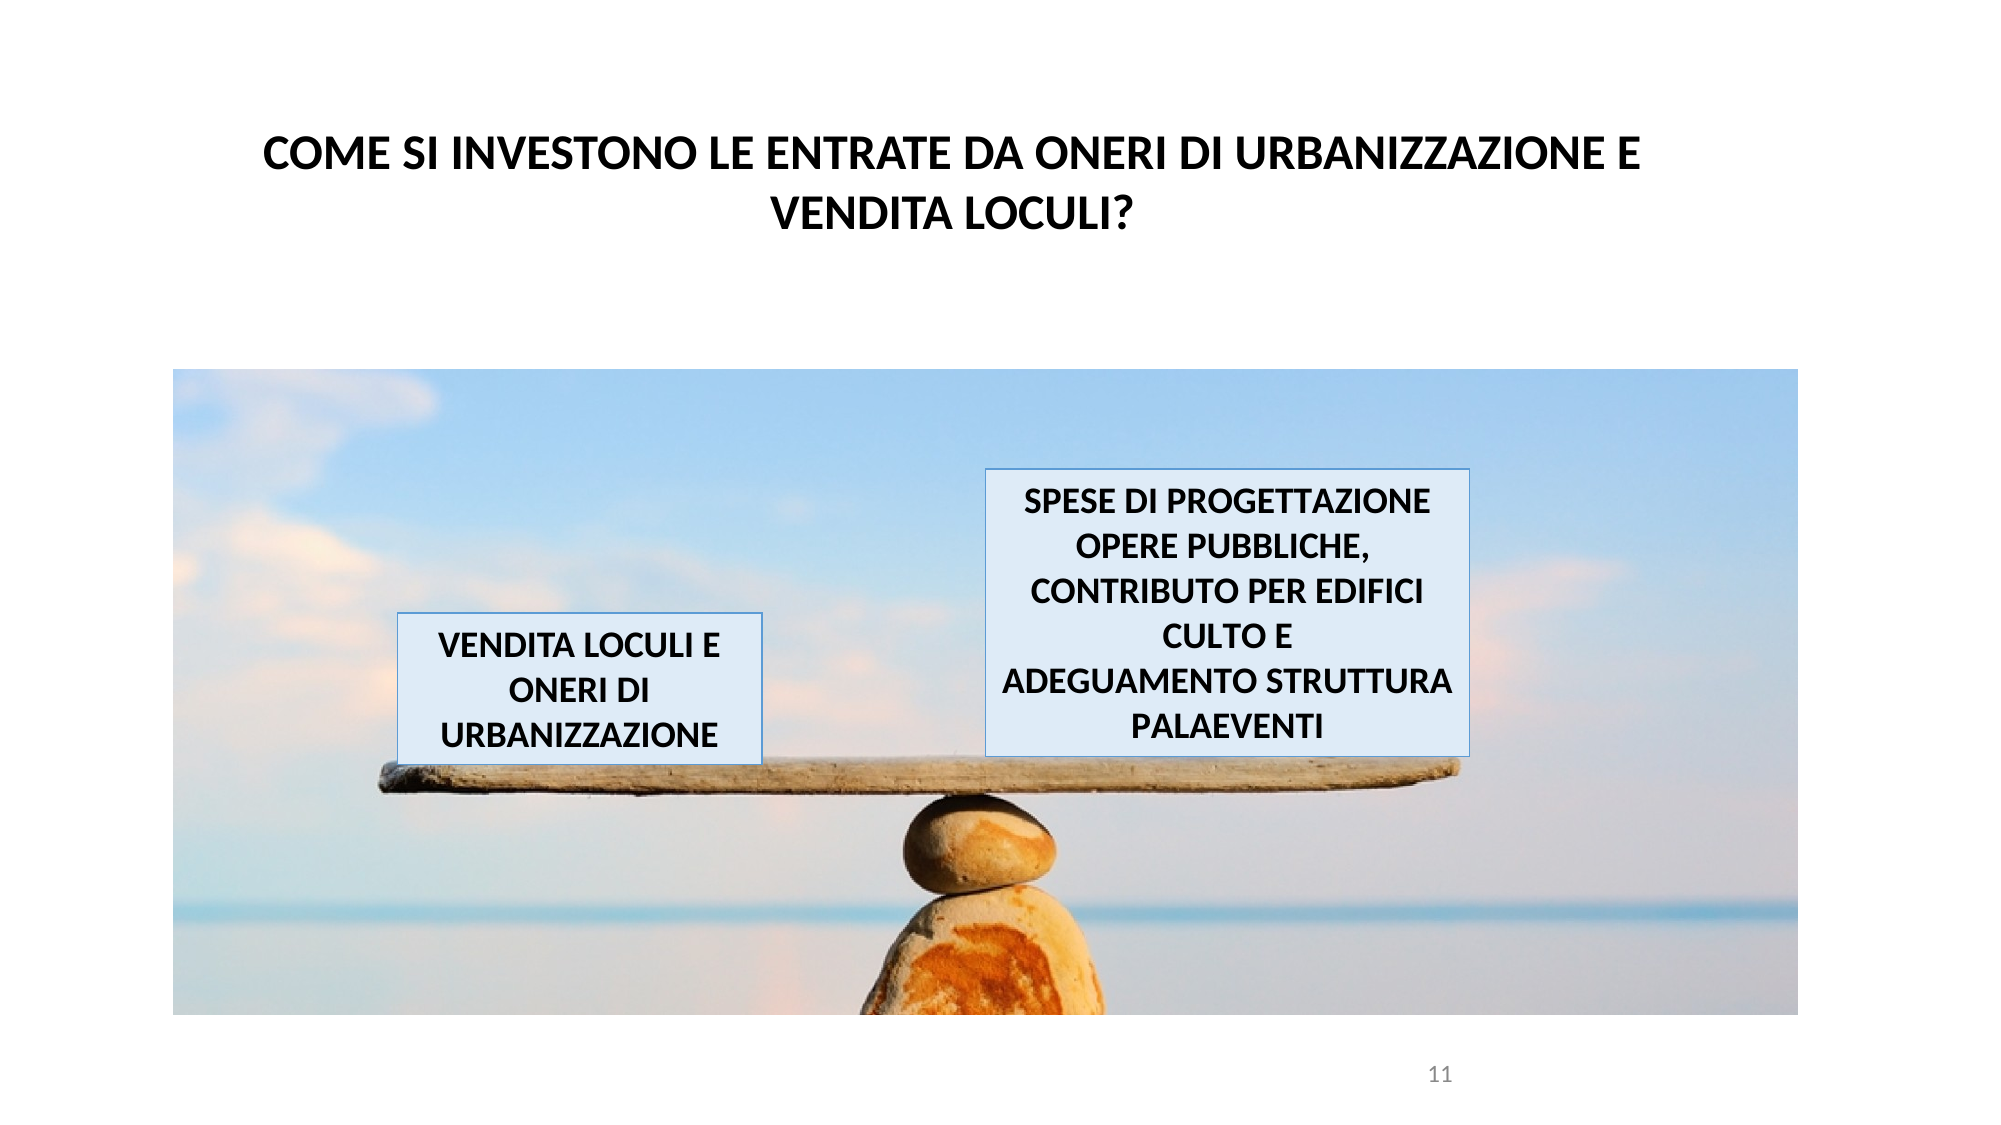

COME SI INVESTONO LE ENTRATE DA ONERI DI URBANIZZAZIONE E VENDITA LOCULI?
SPESE DI PROGETTAZIONE OPERE PUBBLICHE,
CONTRIBUTO PER EDIFICI CULTO E
ADEGUAMENTO STRUTTURA PALAEVENTI
VENDITA LOCULI E ONERI DI URBANIZZAZIONE